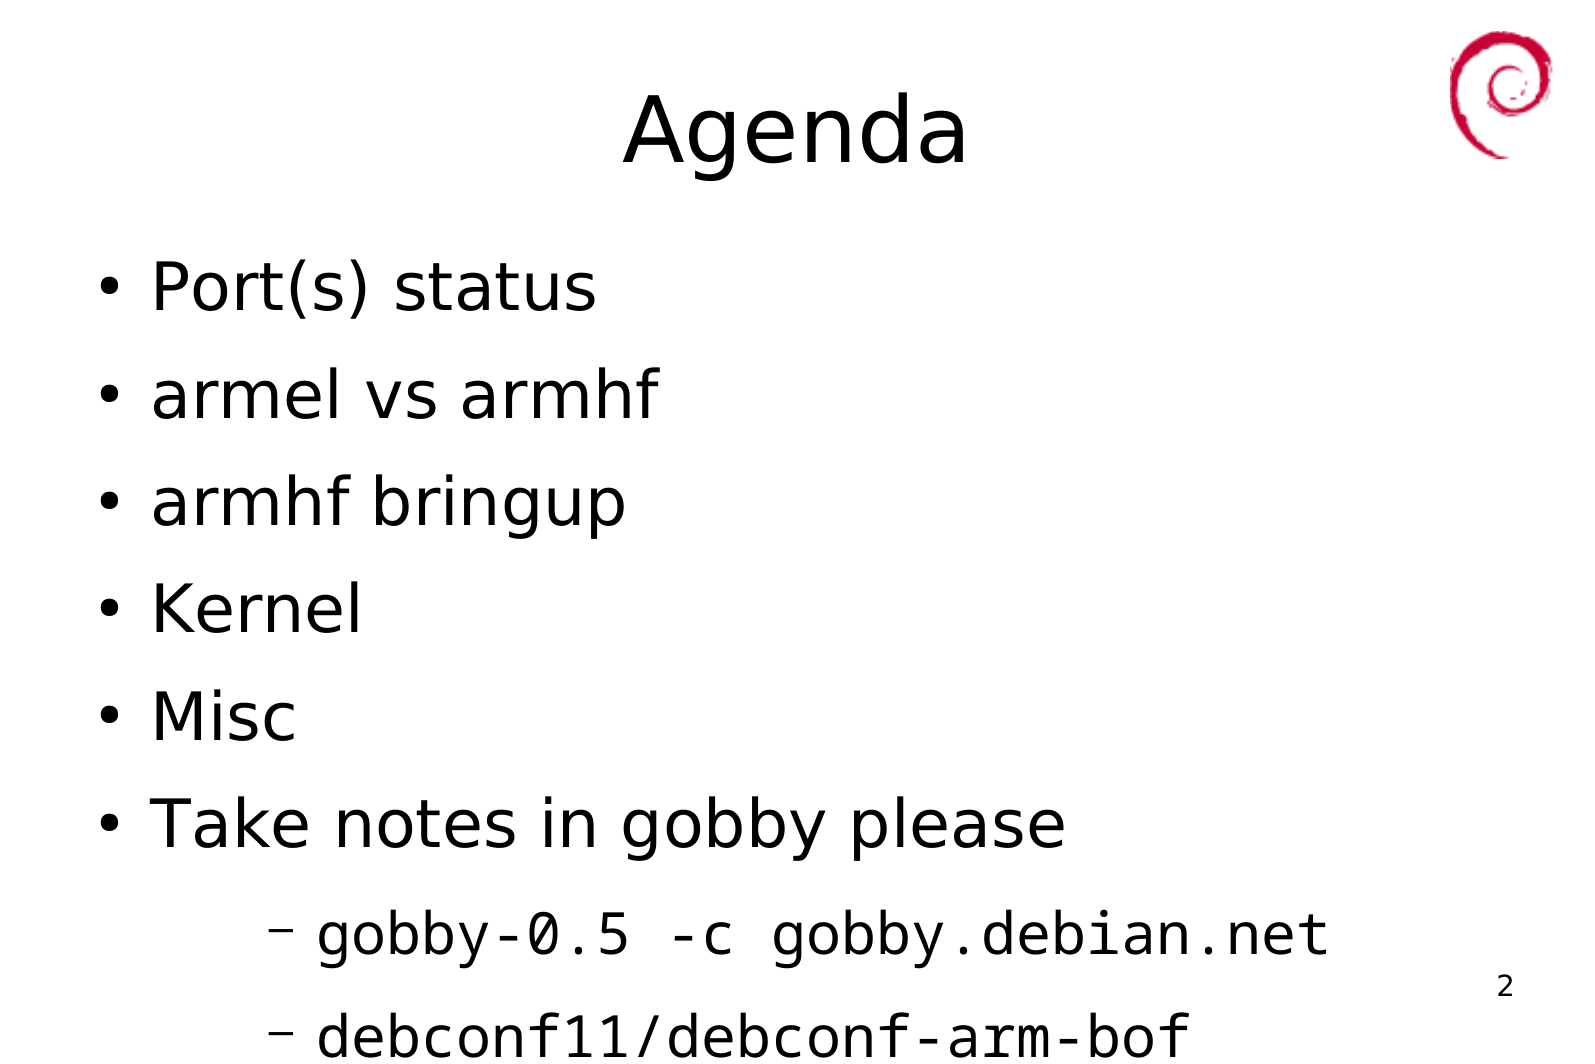

# Agenda
Port(s) status
armel vs armhf
armhf bringup
Kernel
Misc
Take notes in gobby please
gobby-0.5 -c gobby.debian.net
debconf11/debconf-arm-bof
2